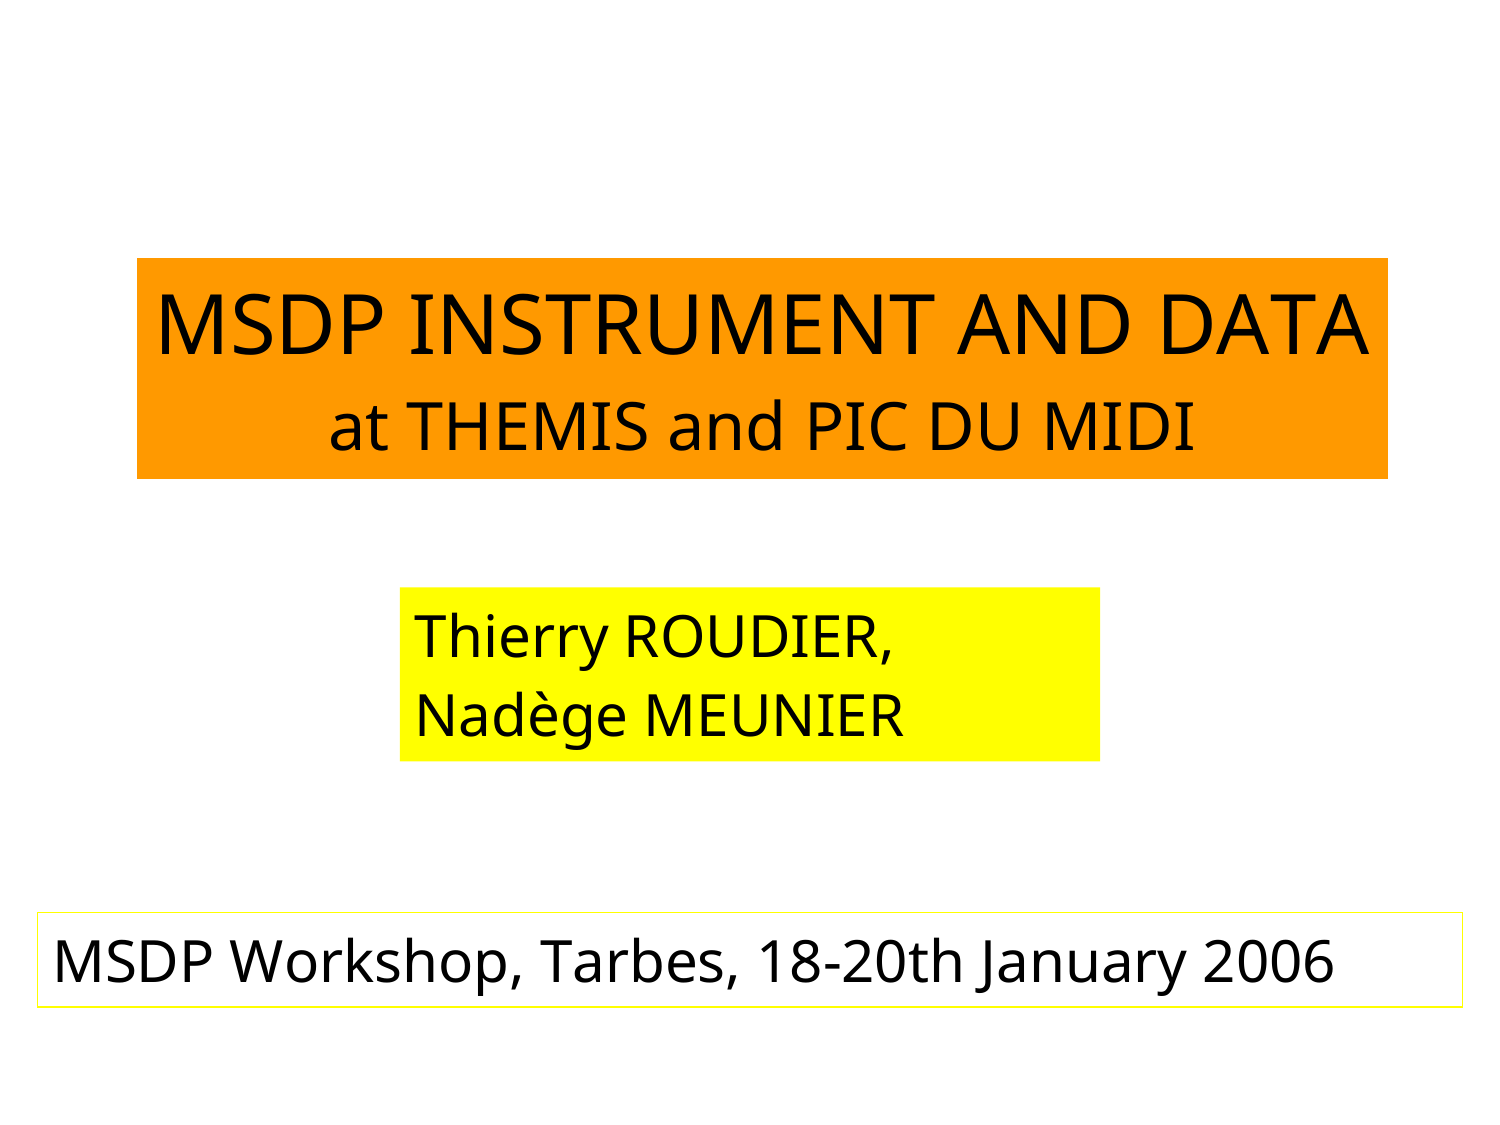

MSDP INSTRUMENT AND DATA at THEMIS and PIC DU MIDI
Thierry ROUDIER, Nadège MEUNIER
MSDP Workshop, Tarbes, 18-20th January 2006